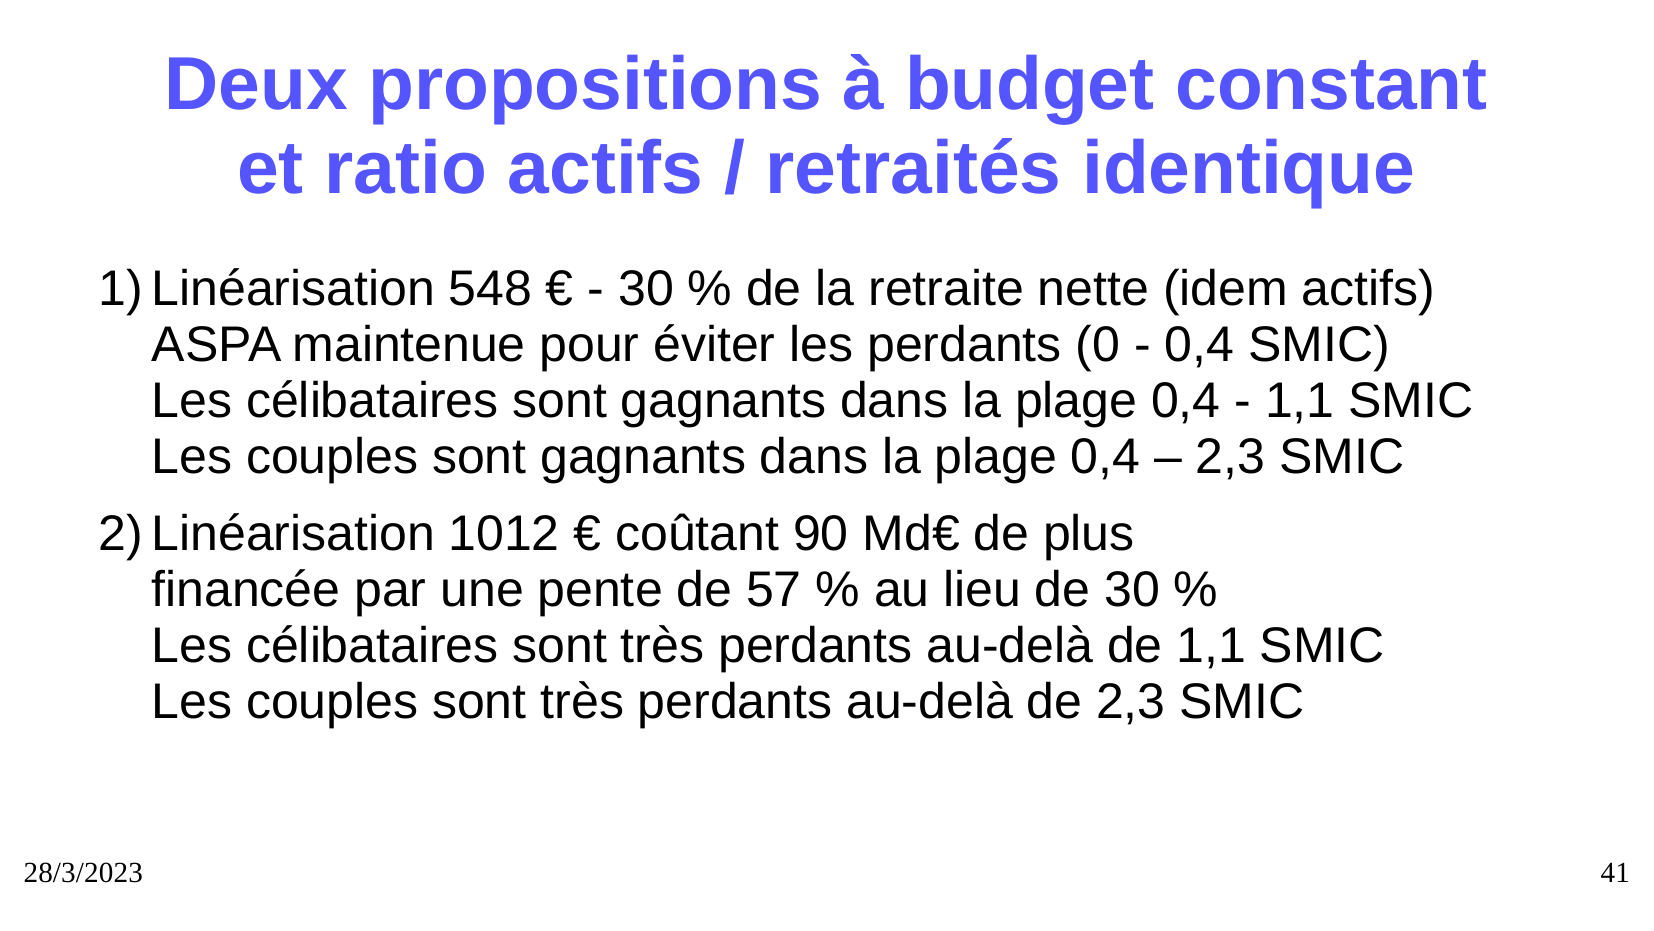

# Deux propositions à budget constant et ratio actifs / retraités identique
Linéarisation 548 € - 30 % de la retraite nette (idem actifs)
ASPA maintenue pour éviter les perdants (0 - 0,4 SMIC)
Les célibataires sont gagnants dans la plage 0,4 - 1,1 SMIC
Les couples sont gagnants dans la plage 0,4 – 2,3 SMIC
Linéarisation 1012 € coûtant 90 Md€ de plus
financée par une pente de 57 % au lieu de 30 %
Les célibataires sont très perdants au-delà de 1,1 SMIC
Les couples sont très perdants au-delà de 2,3 SMIC
28/3/2023
41